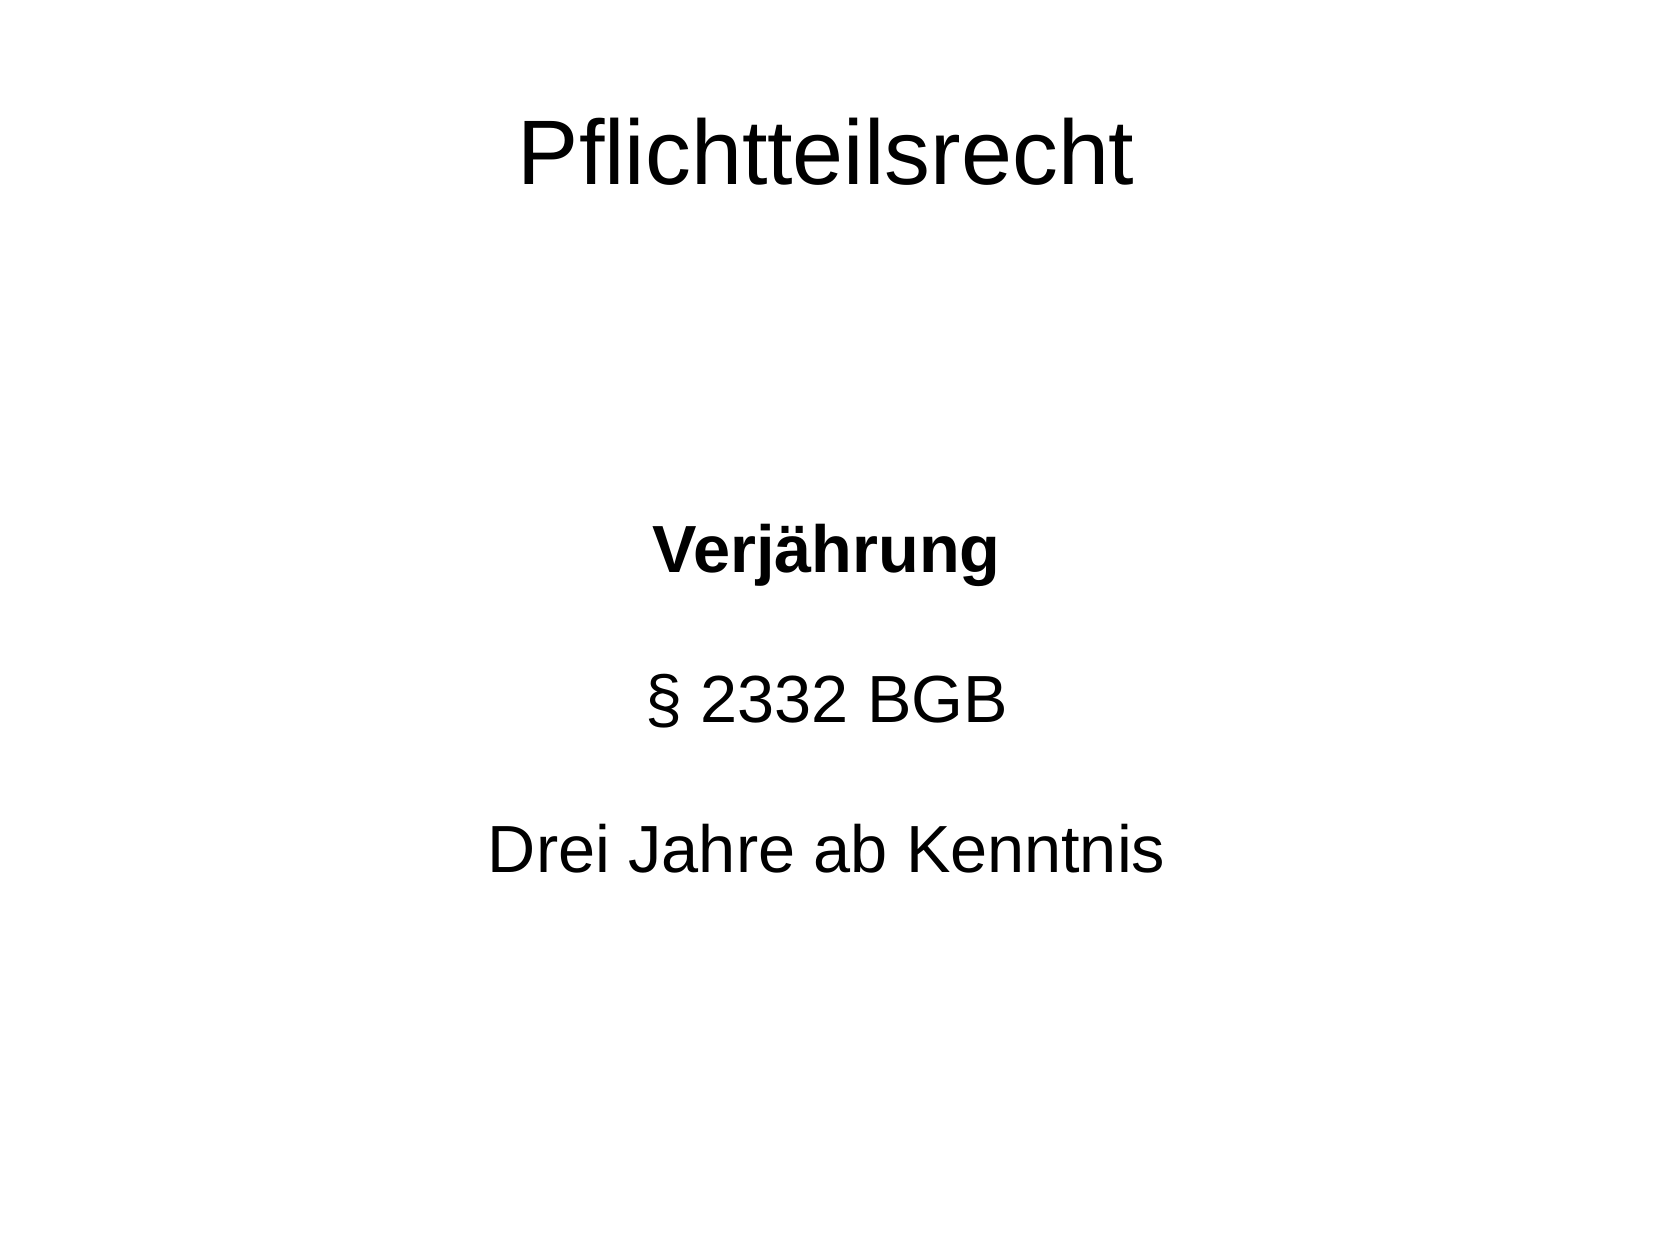

# Pflichtteilsrecht
Verjährung
§ 2332 BGB
Drei Jahre ab Kenntnis